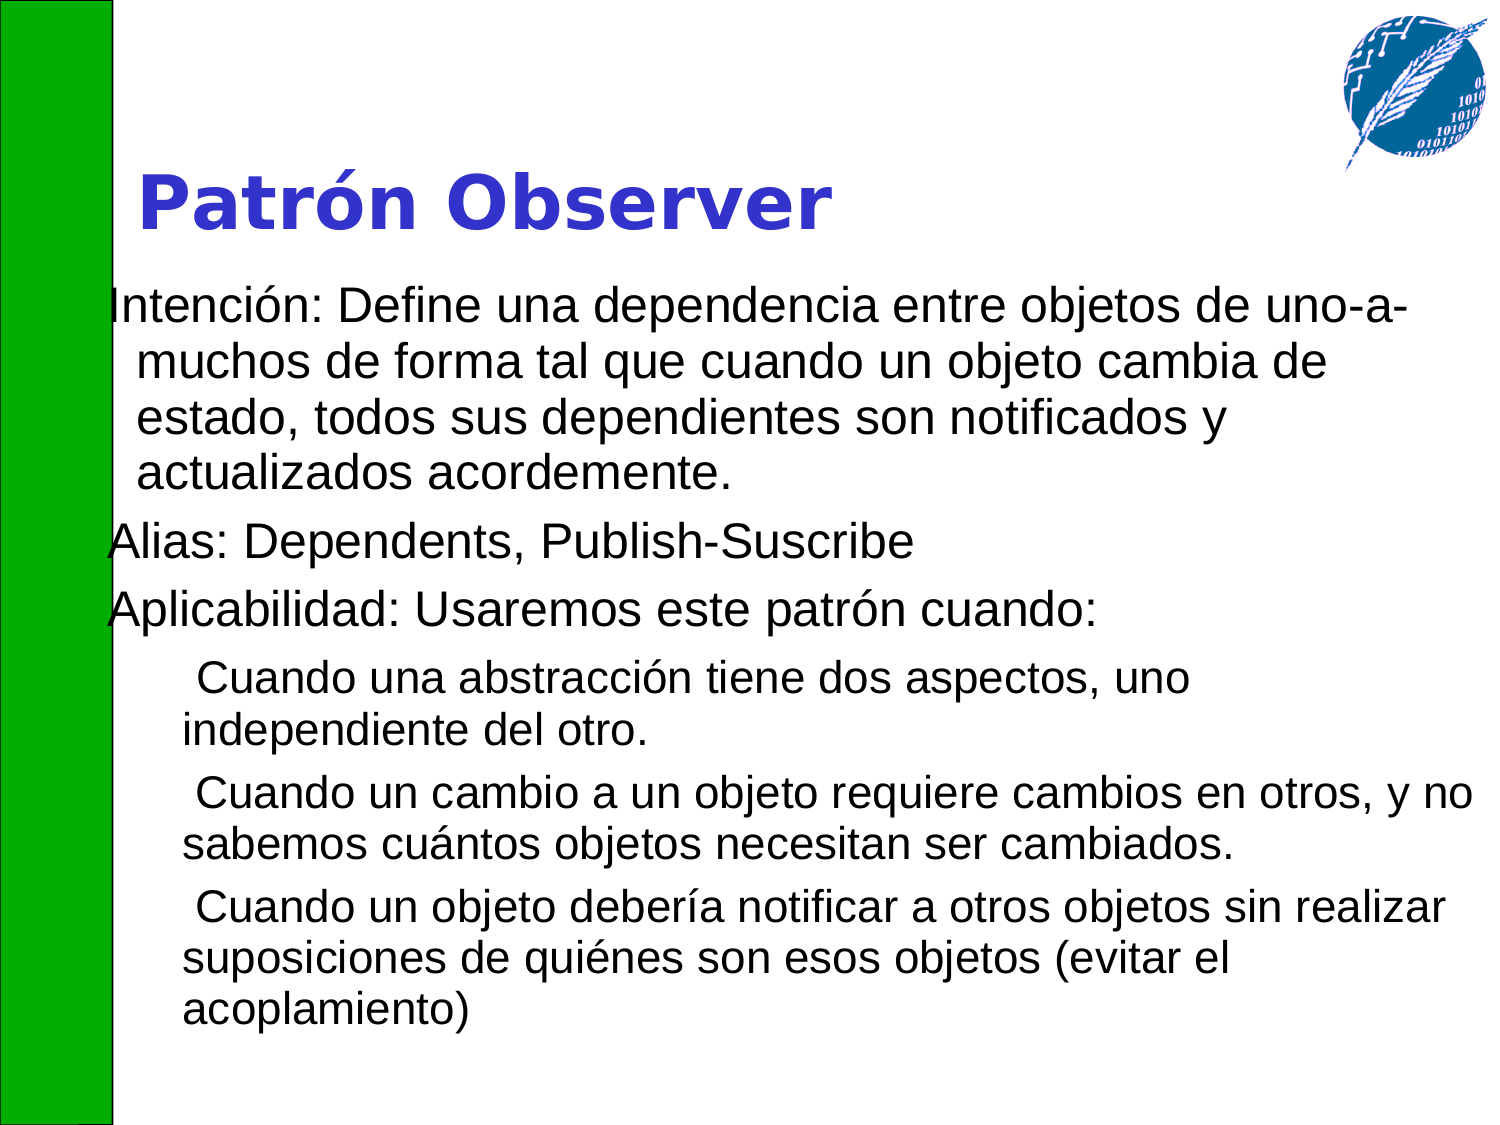

# Patrón Observer
Intención: Define una dependencia entre objetos de uno-a-muchos de forma tal que cuando un objeto cambia de estado, todos sus dependientes son notificados y actualizados acordemente.
Alias: Dependents, Publish-Suscribe
Aplicabilidad: Usaremos este patrón cuando:
 Cuando una abstracción tiene dos aspectos, uno independiente del otro.
 Cuando un cambio a un objeto requiere cambios en otros, y no sabemos cuántos objetos necesitan ser cambiados.
 Cuando un objeto debería notificar a otros objetos sin realizar suposiciones de quiénes son esos objetos (evitar el acoplamiento)